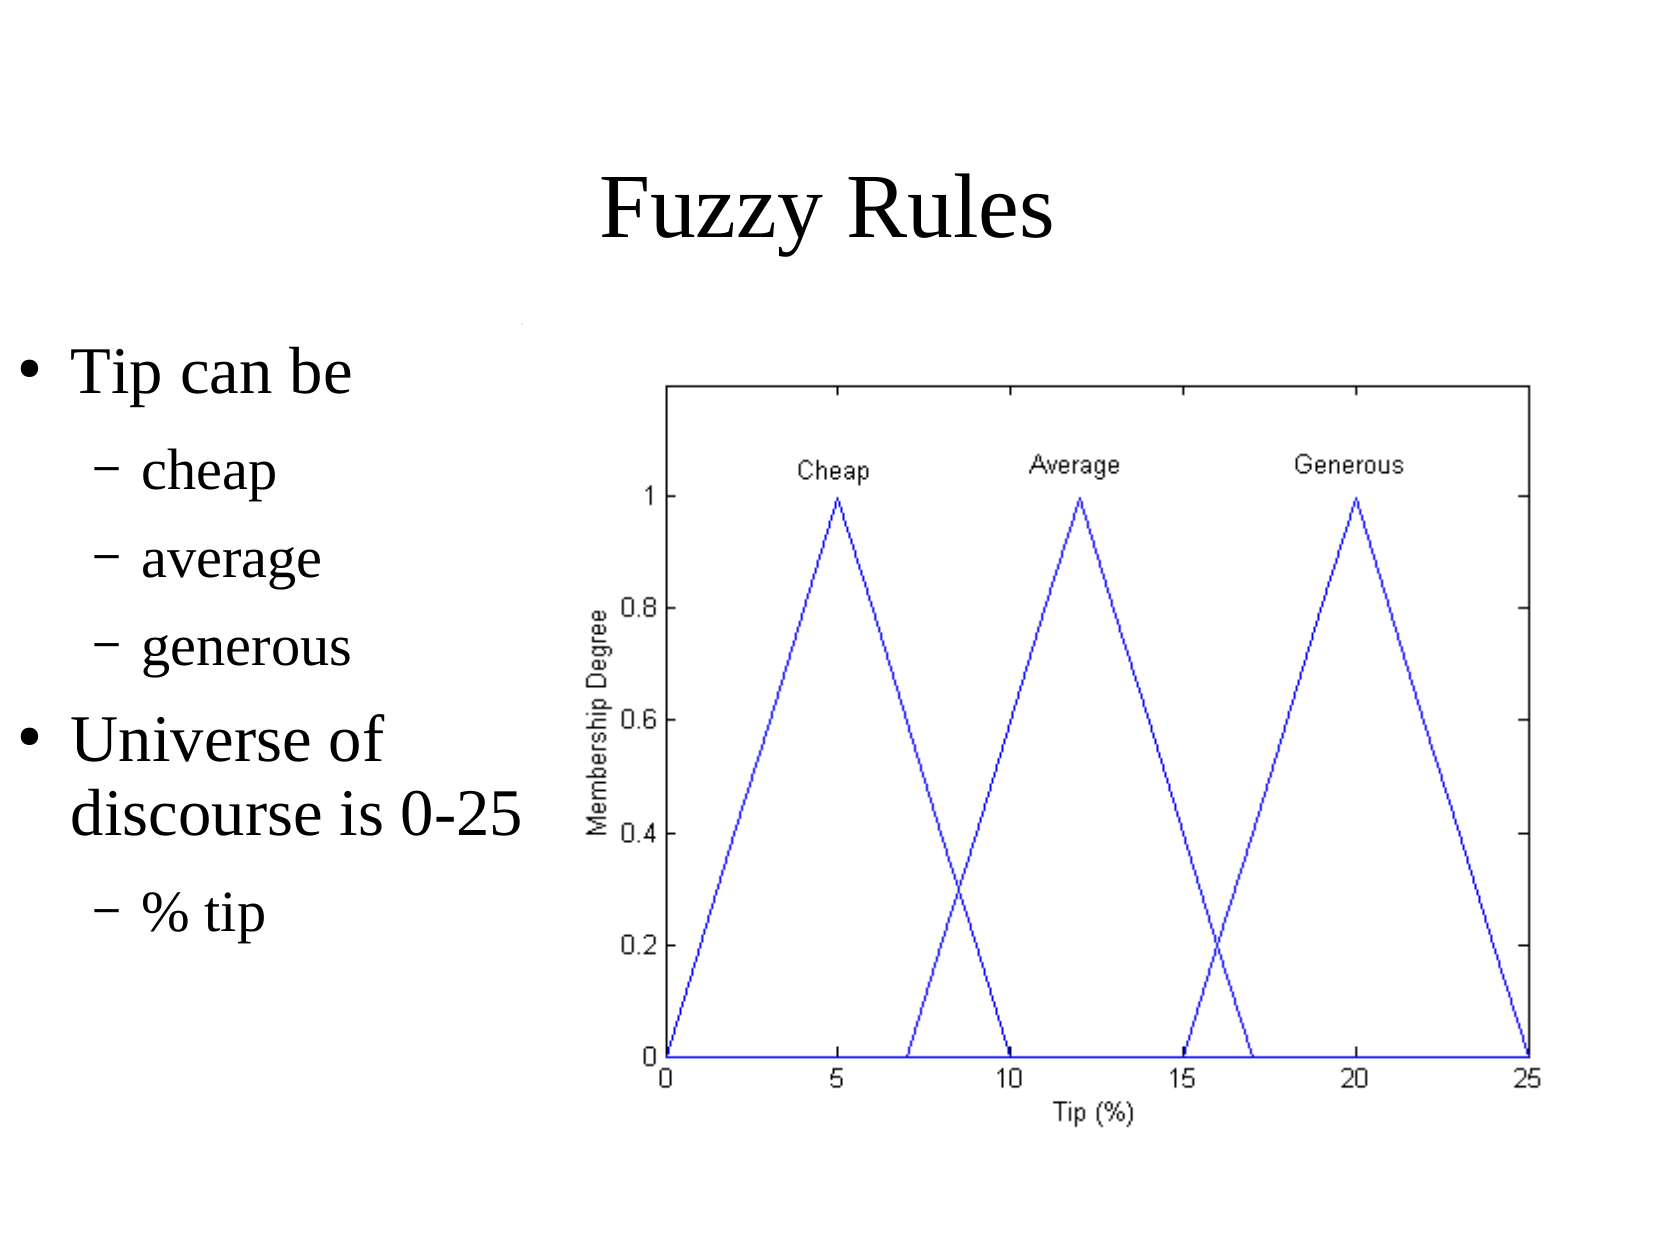

# Fuzzy Rules
Tip can be
cheap
average
generous
Universe of discourse is 0-25
% tip